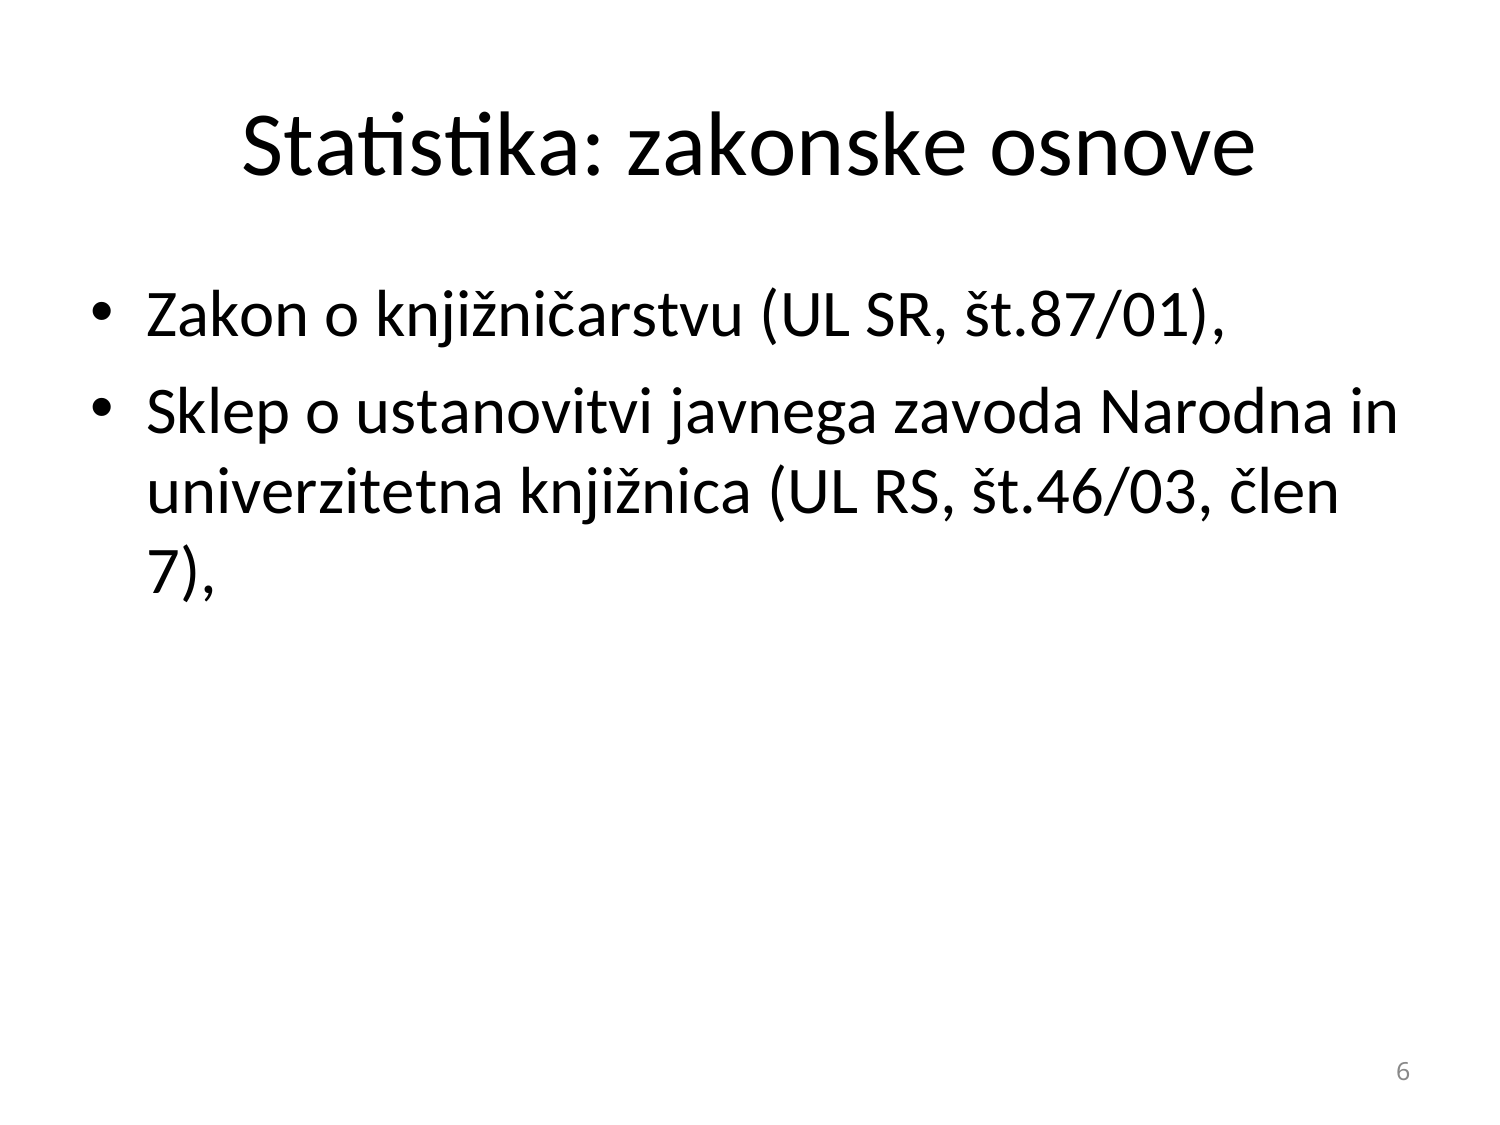

# Statistika: zakonske osnove
Zakon o knjižničarstvu (UL SR, št.87/01),
Sklep o ustanovitvi javnega zavoda Narodna in univerzitetna knjižnica (UL RS, št.46/03, člen 7),